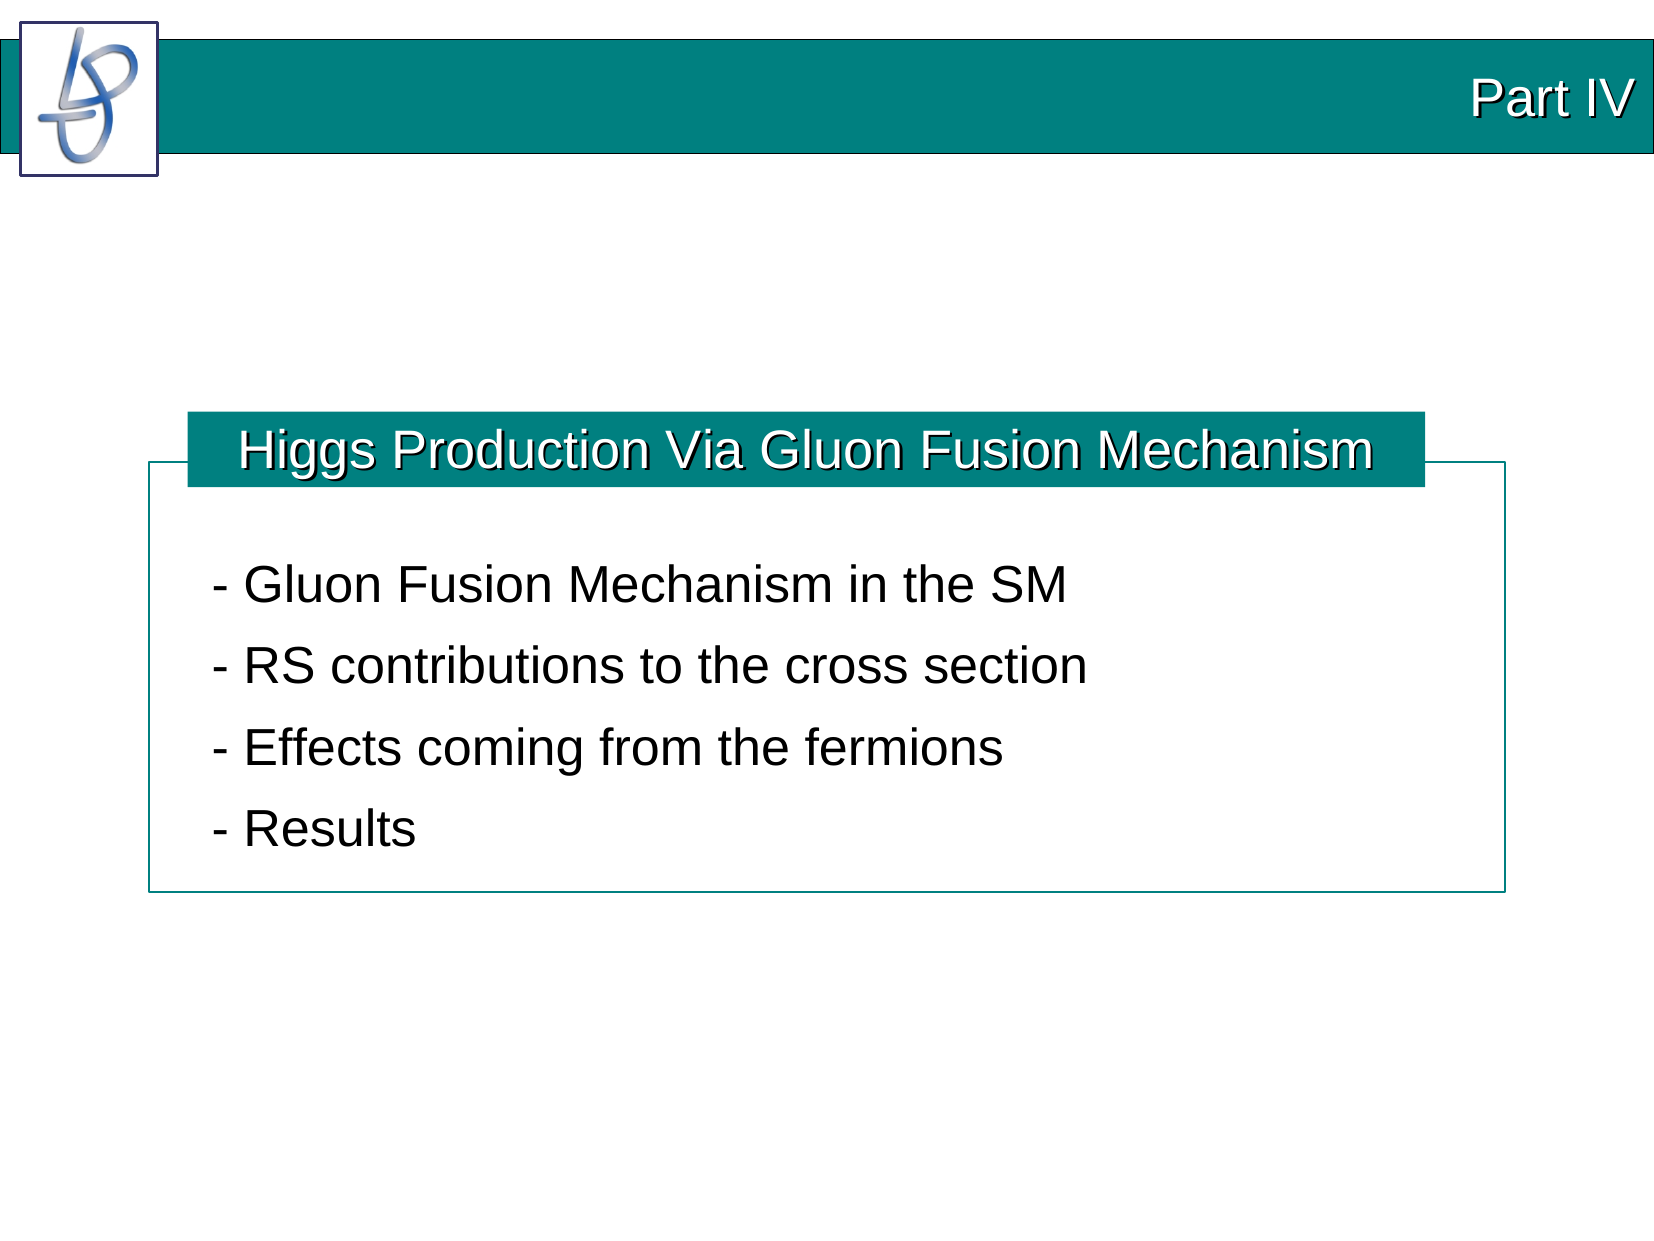

Part IV
Higgs Production Via Gluon Fusion Mechanism
- Gluon Fusion Mechanism in the SM
- RS contributions to the cross section
- Effects coming from the fermions
- Results